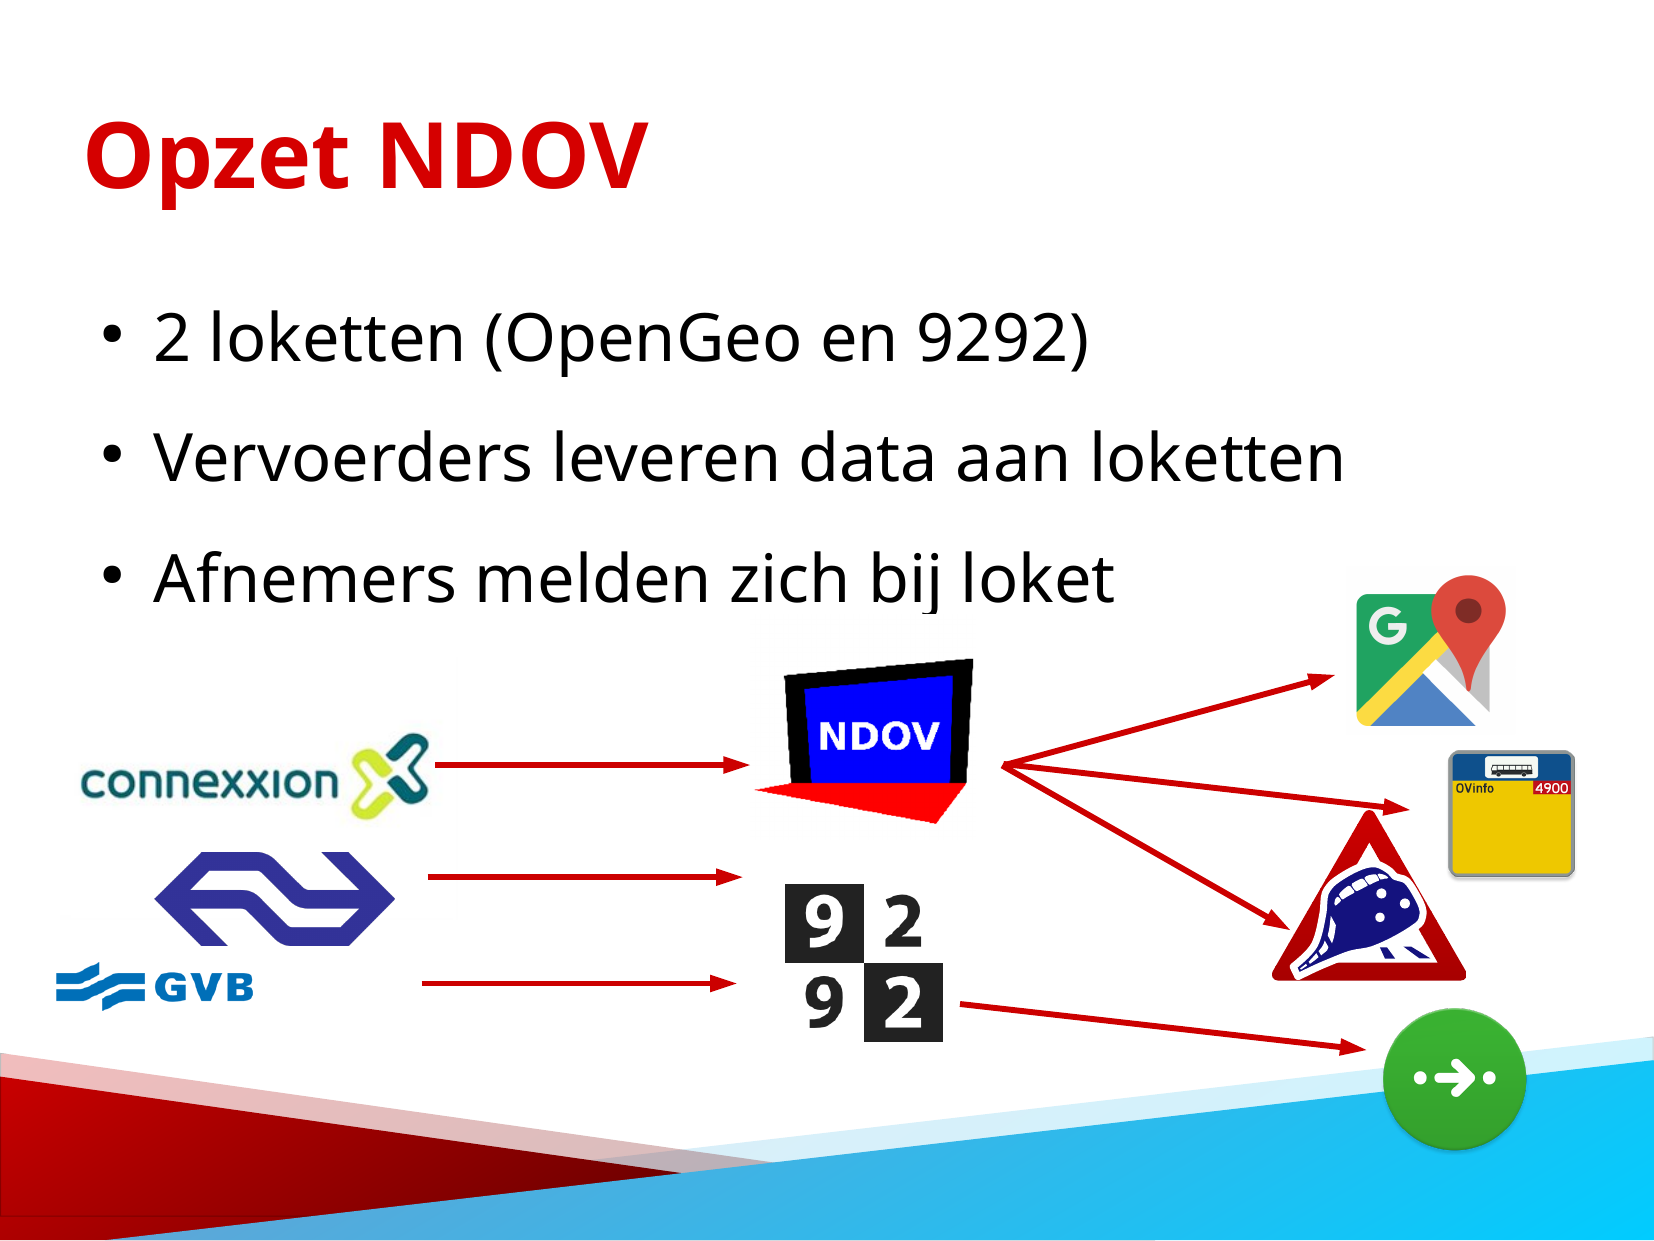

# Opzet NDOV
2 loketten (OpenGeo en 9292)
Vervoerders leveren data aan loketten
Afnemers melden zich bij loket